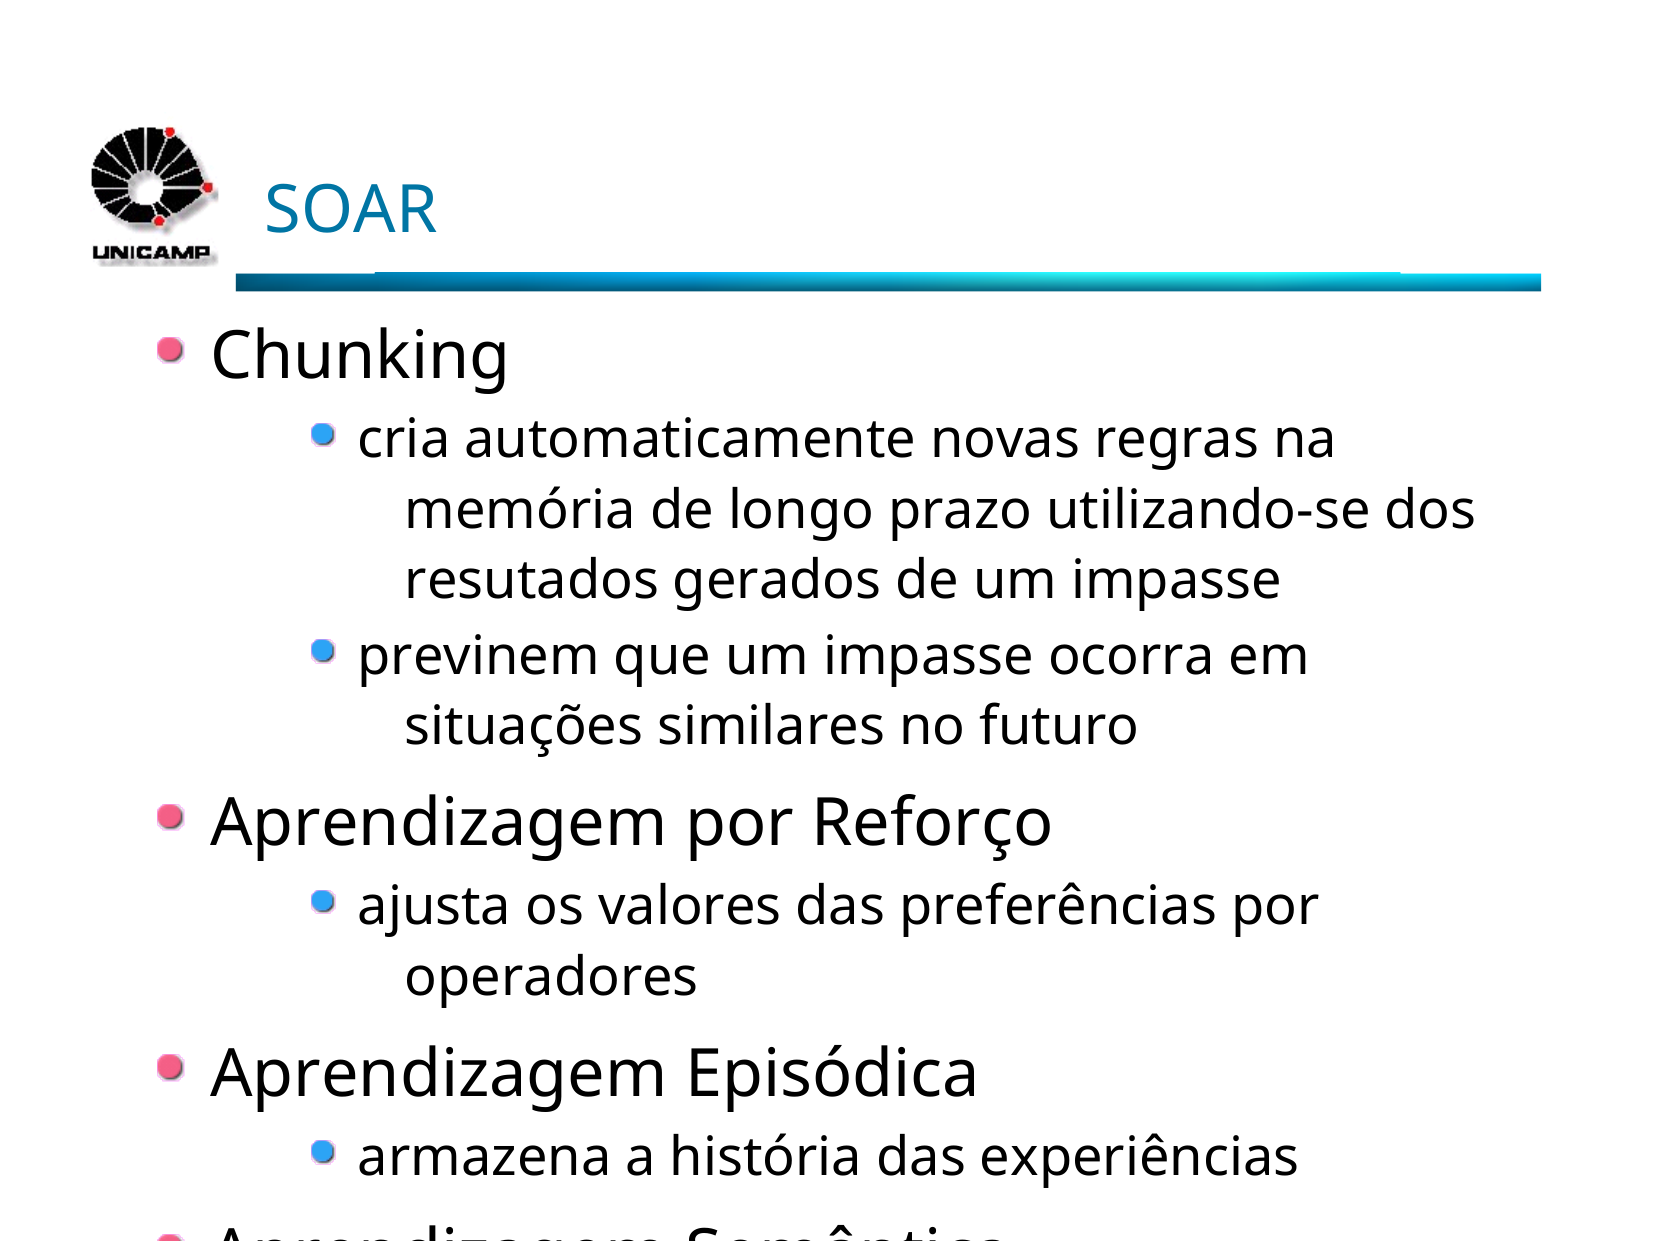

# SOAR
Chunking
cria automaticamente novas regras na memória de longo prazo utilizando-se dos resutados gerados de um impasse
previnem que um impasse ocorra em situações similares no futuro
Aprendizagem por Reforço
ajusta os valores das preferências por operadores
Aprendizagem Episódica
armazena a história das experiências
Aprendizagem Semântica
captura asserções declarativas mais abstratas